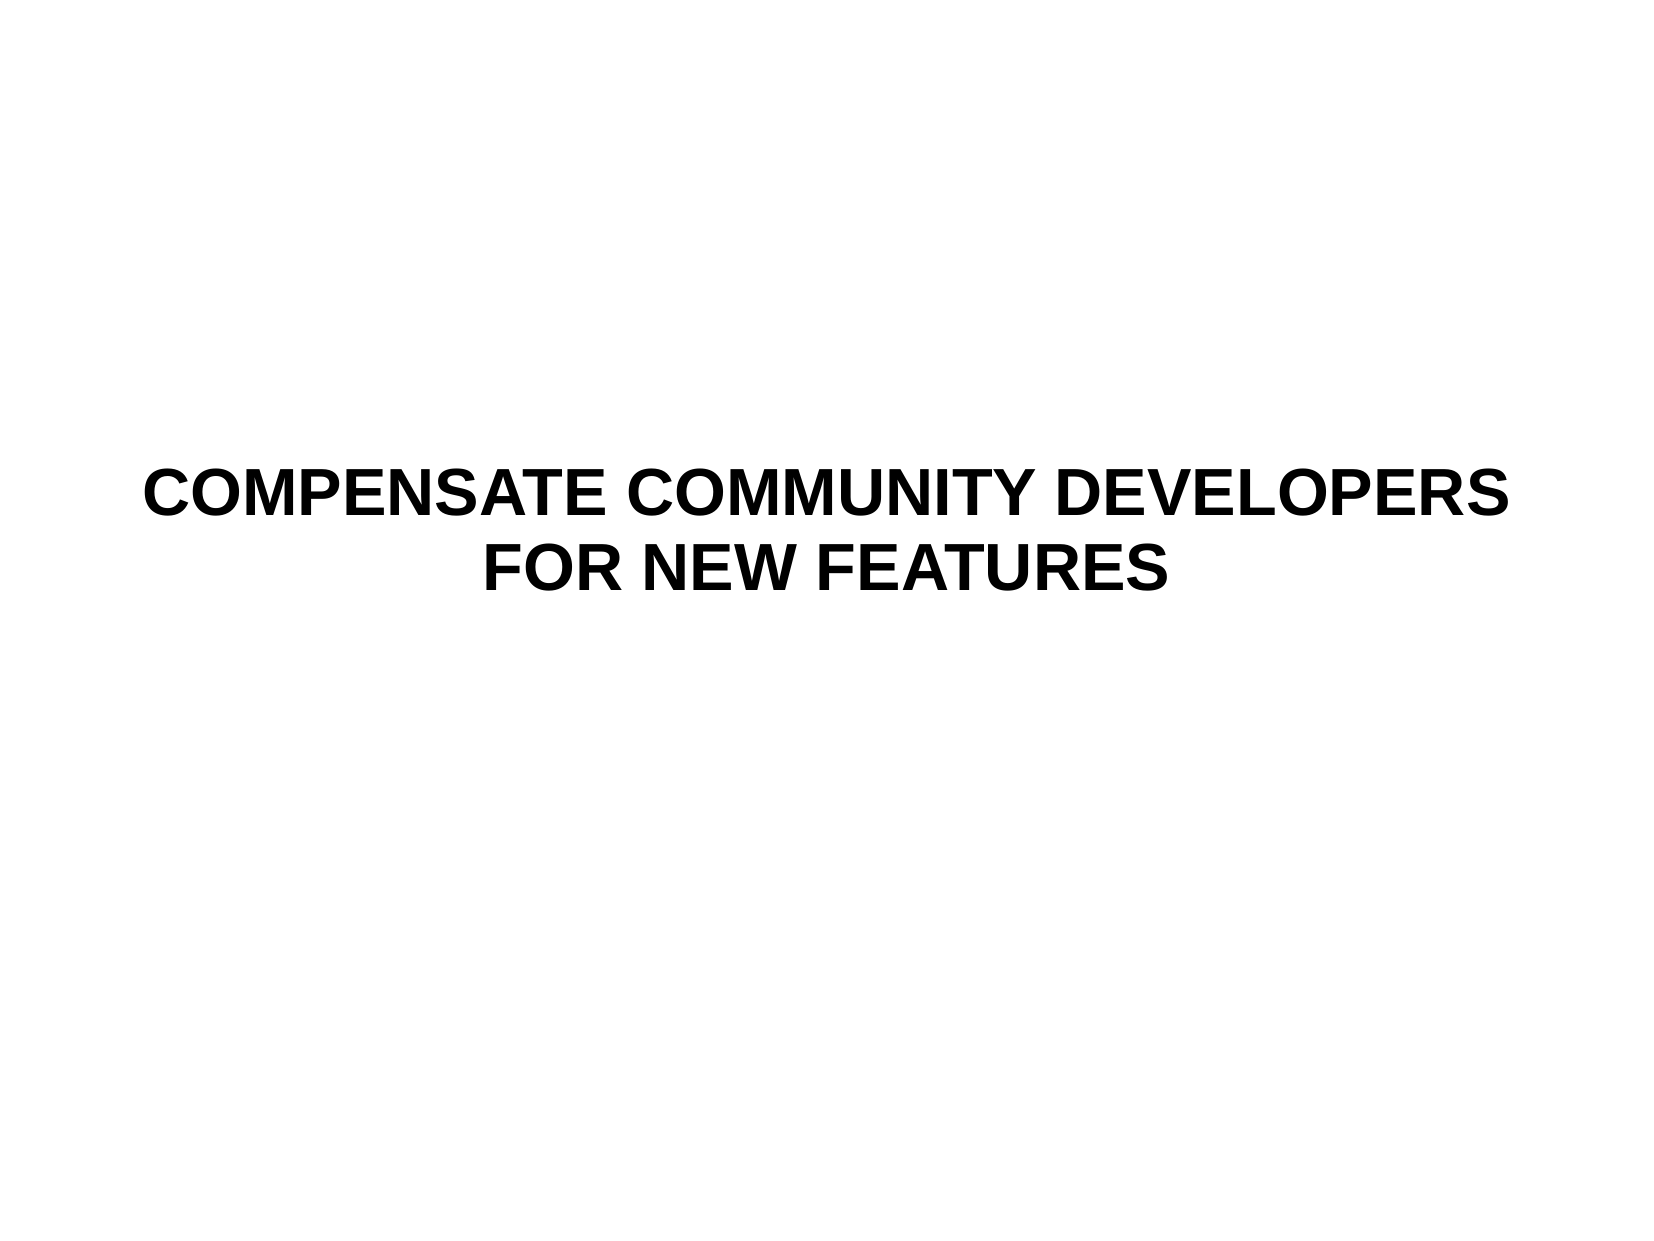

# COMPENSATE COMMUNITY DEVELOPERS FOR NEW FEATURES